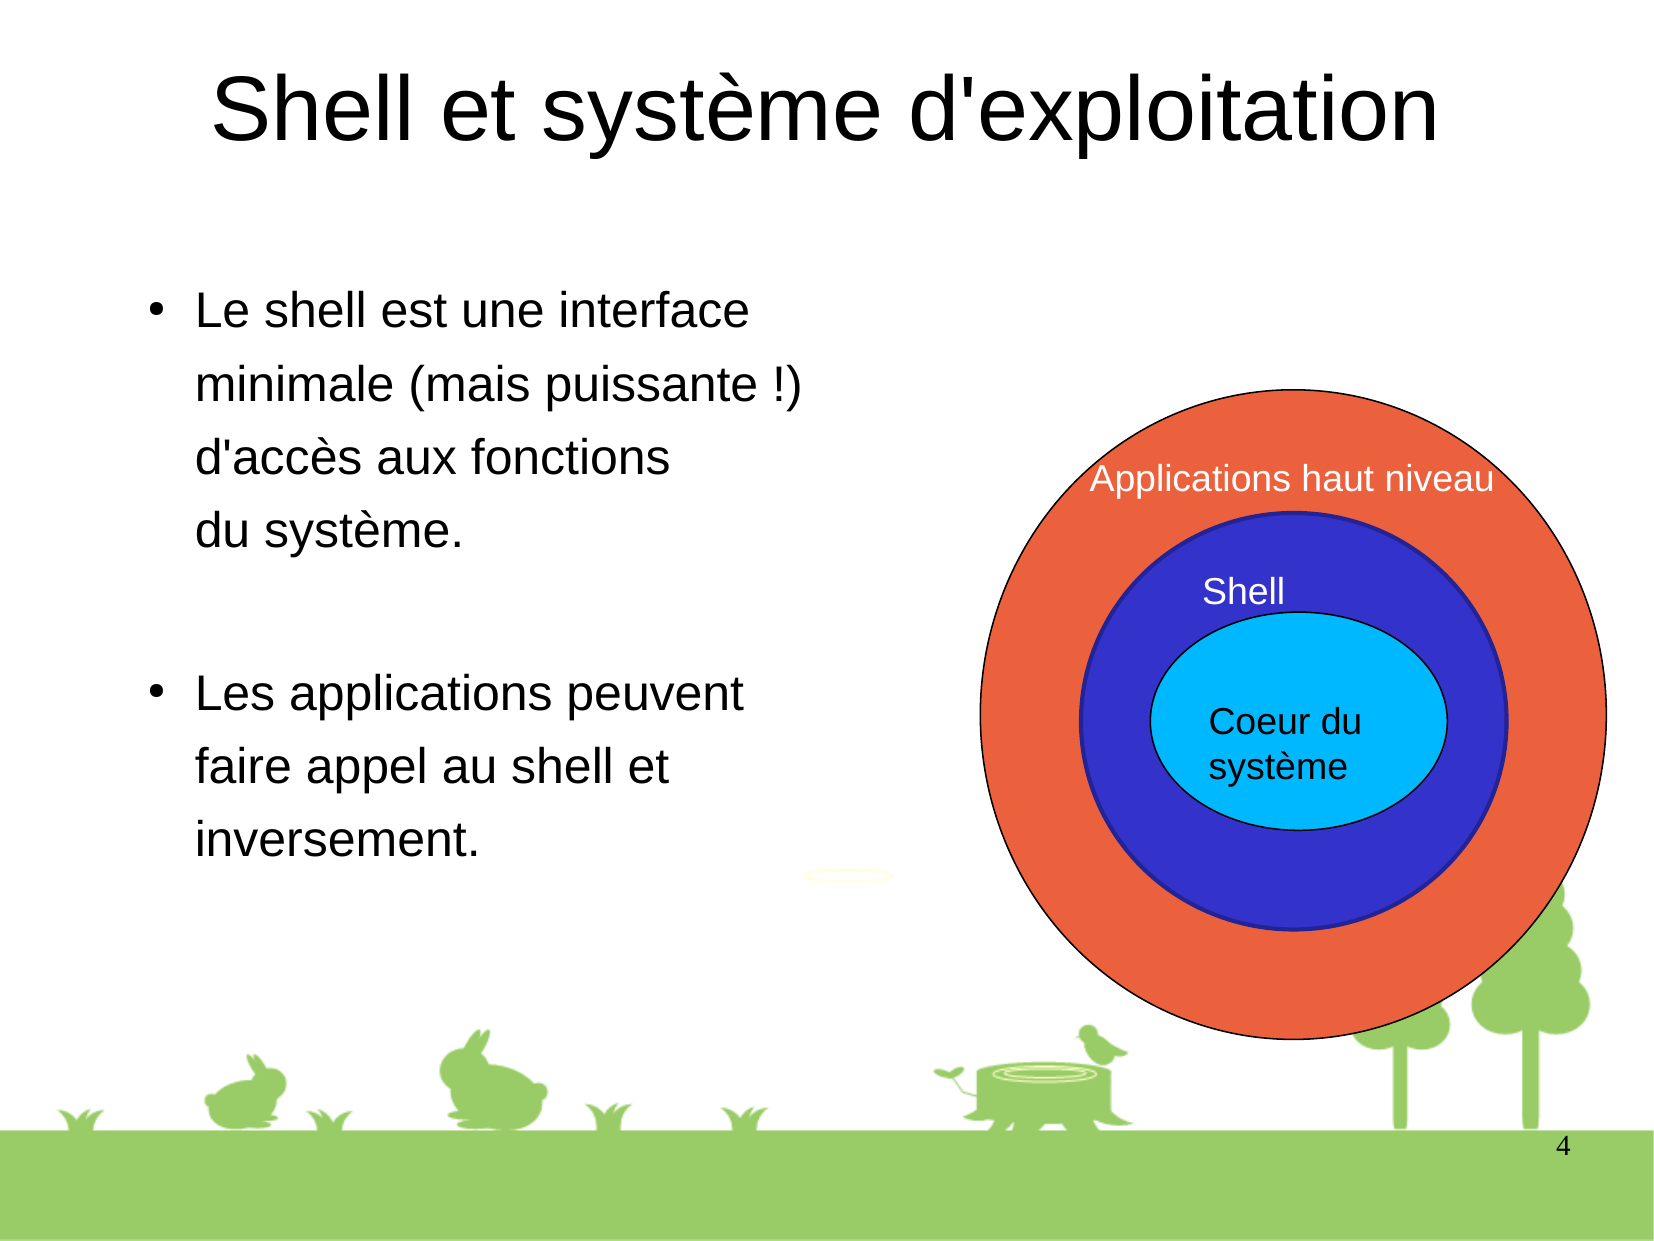

# Shell et système d'exploitation
Le shell est une interface
minimale (mais puissante !)
d'accès aux fonctions
du système.
Les applications peuvent
faire appel au shell et
inversement.
Applications haut niveau
Shell
Coeur du système
4